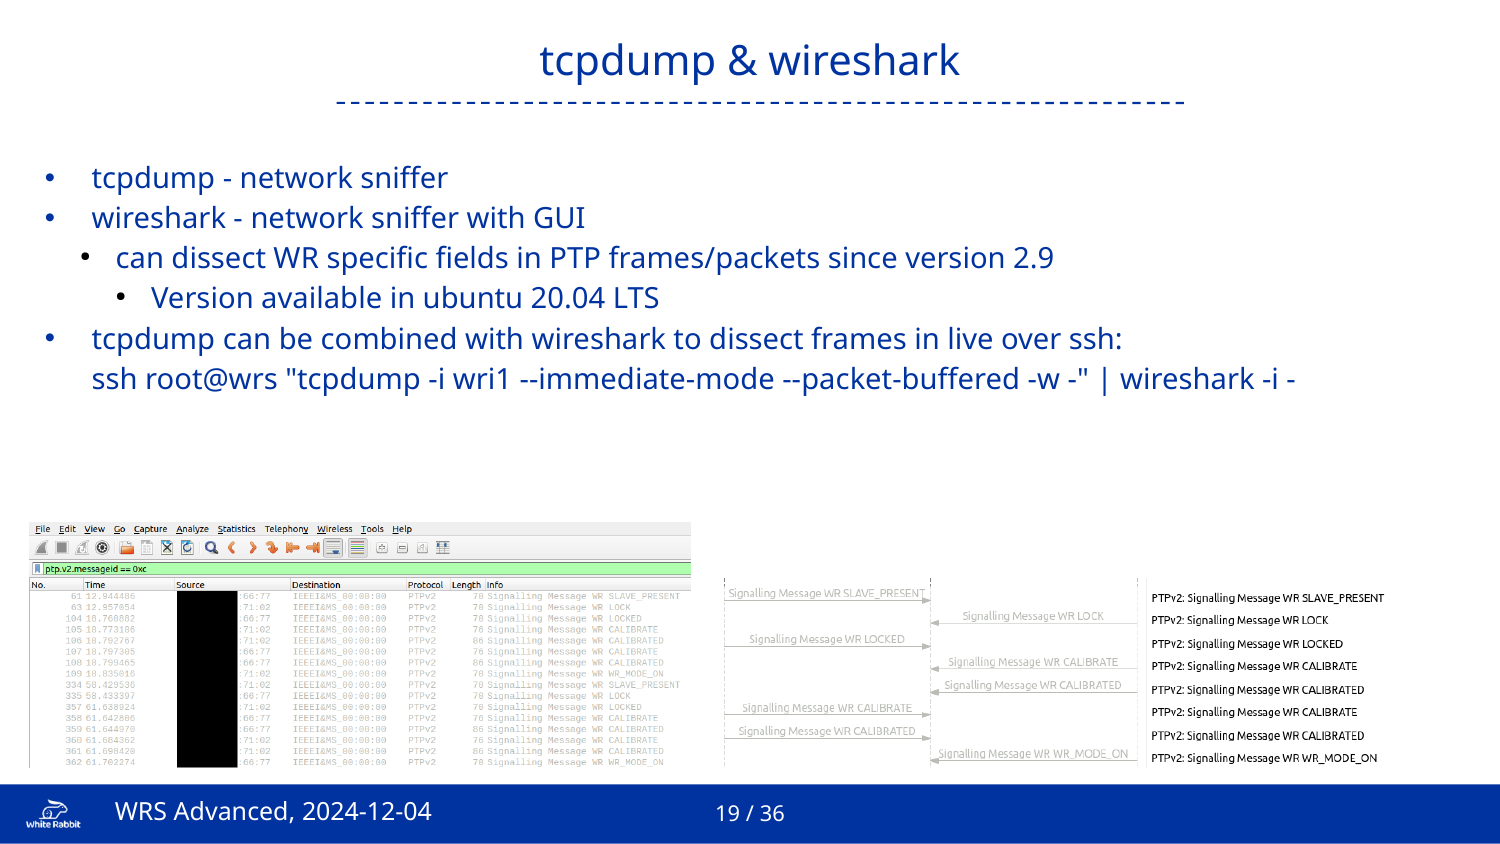

# tcpdump & wireshark
tcpdump - network sniffer
wireshark - network sniffer with GUI
can dissect WR specific fields in PTP frames/packets since version 2.9
Version available in ubuntu 20.04 LTS
tcpdump can be combined with wireshark to dissect frames in live over ssh:
ssh root@wrs "tcpdump -i wri1 --immediate-mode --packet-buffered -w -" | wireshark -i -
WRS Advanced, 2024-12-04